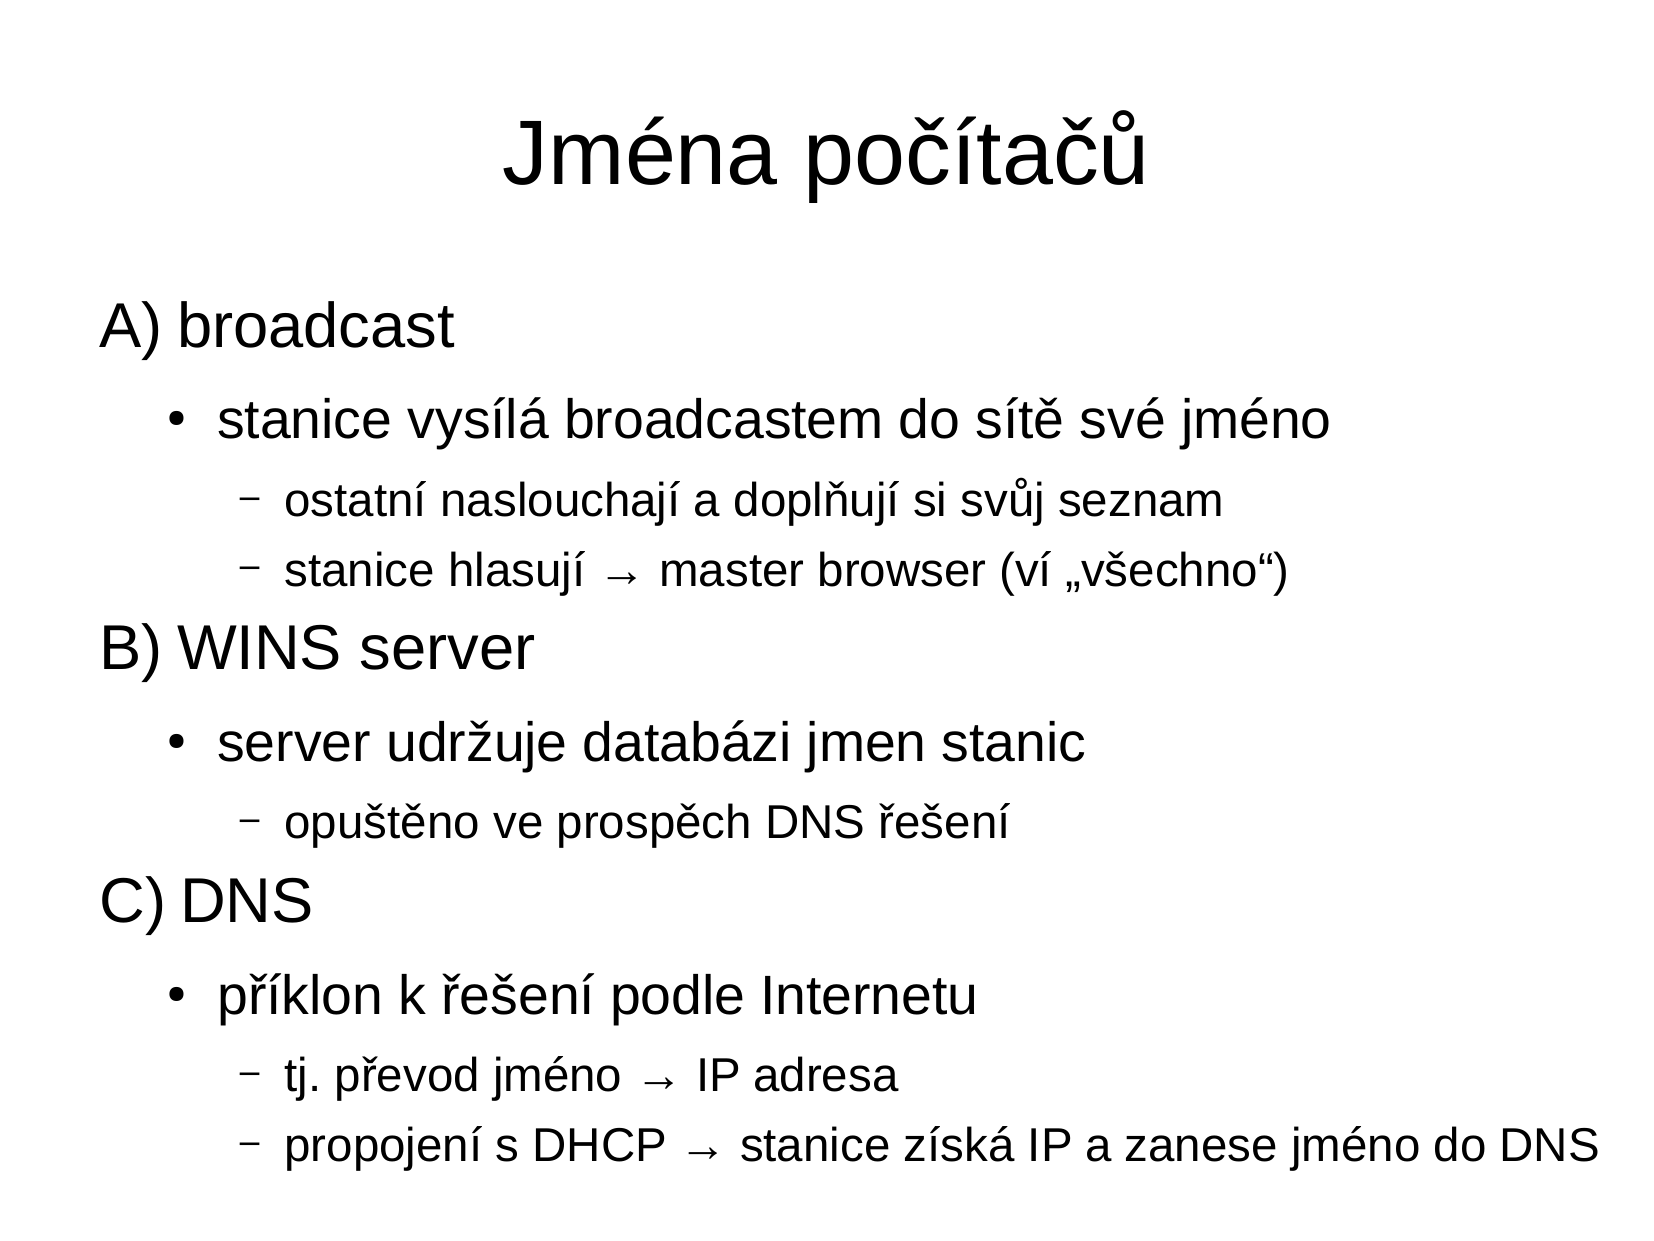

# Jména počítačů
 broadcast
stanice vysílá broadcastem do sítě své jméno
ostatní naslouchají a doplňují si svůj seznam
stanice hlasují → master browser (ví „všechno“)
 WINS server
server udržuje databázi jmen stanic
opuštěno ve prospěch DNS řešení
 DNS
příklon k řešení podle Internetu
tj. převod jméno → IP adresa
propojení s DHCP → stanice získá IP a zanese jméno do DNS